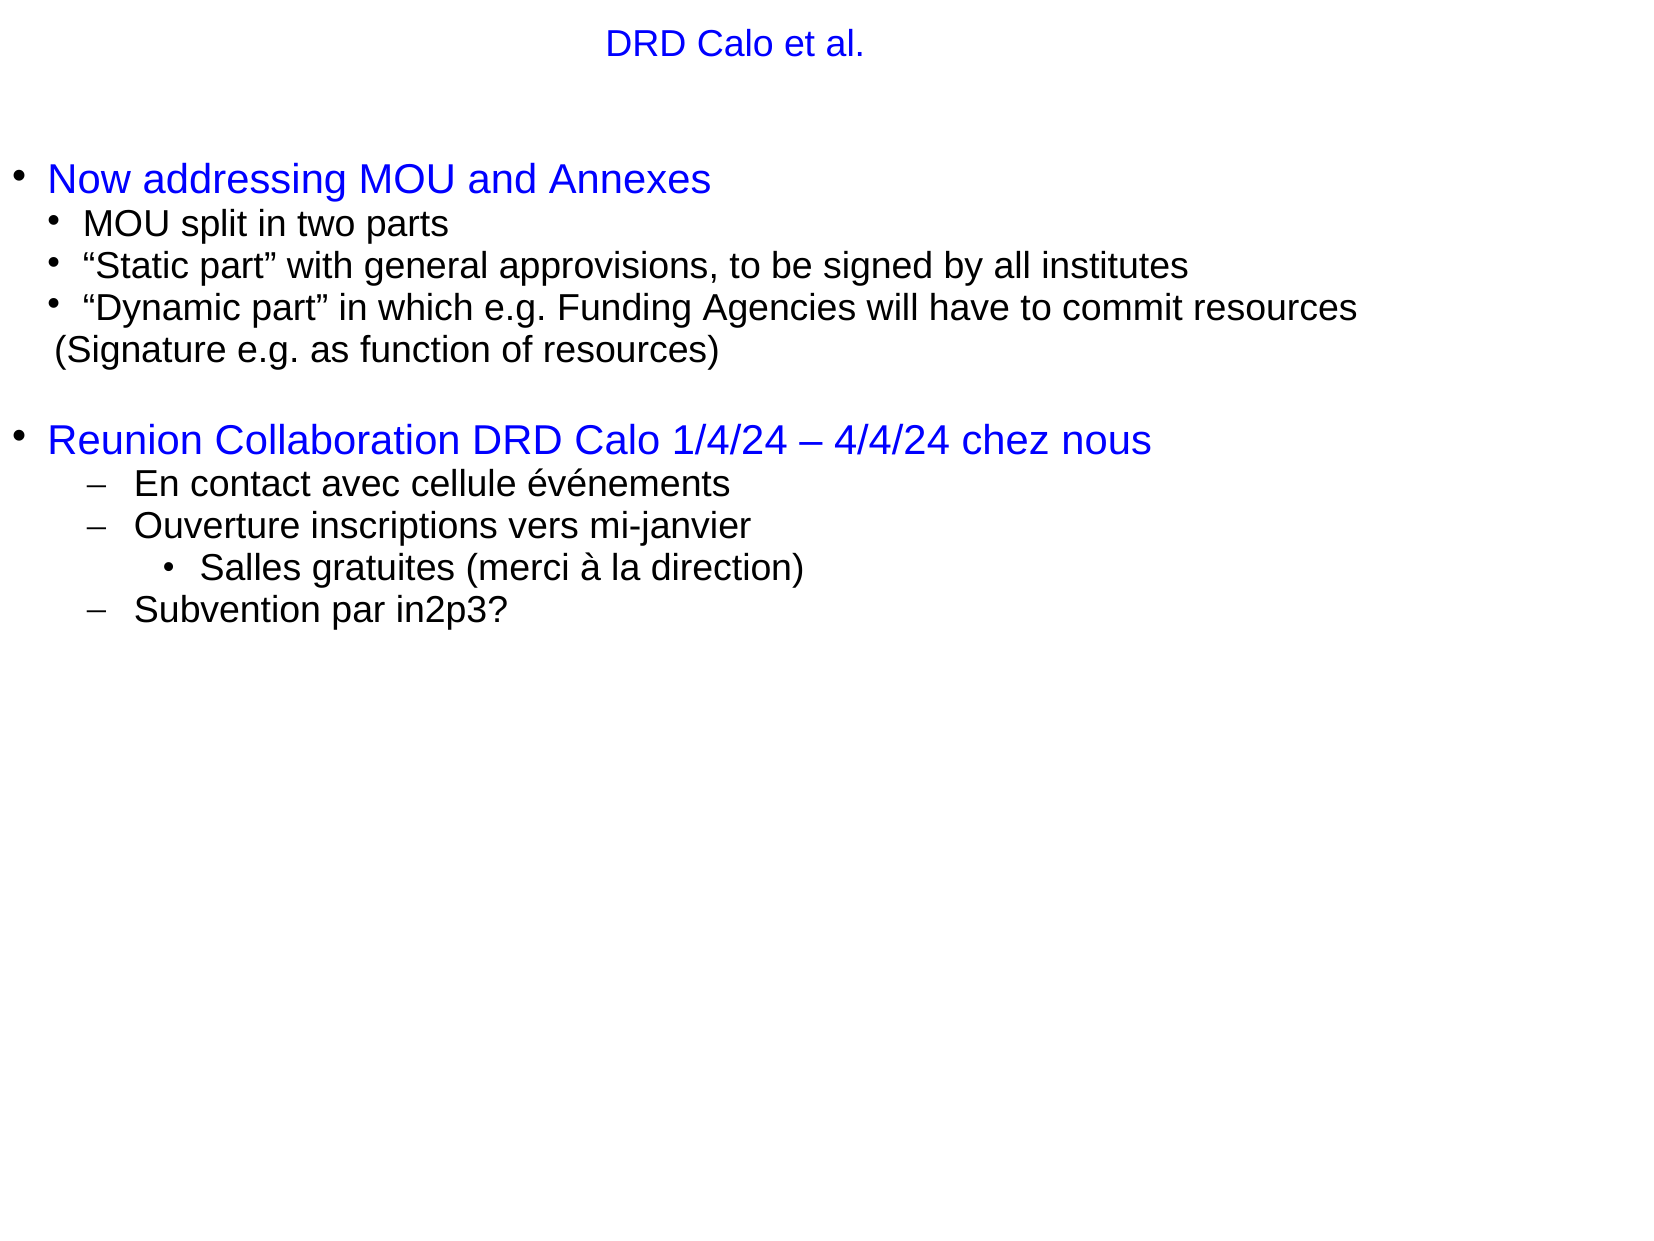

DRD Calo et al.
Now addressing MOU and Annexes
MOU split in two parts
“Static part” with general approvisions, to be signed by all institutes
“Dynamic part” in which e.g. Funding Agencies will have to commit resources
 (Signature e.g. as function of resources)
Reunion Collaboration DRD Calo 1/4/24 – 4/4/24 chez nous
En contact avec cellule événements
Ouverture inscriptions vers mi-janvier
Salles gratuites (merci à la direction)
Subvention par in2p3?